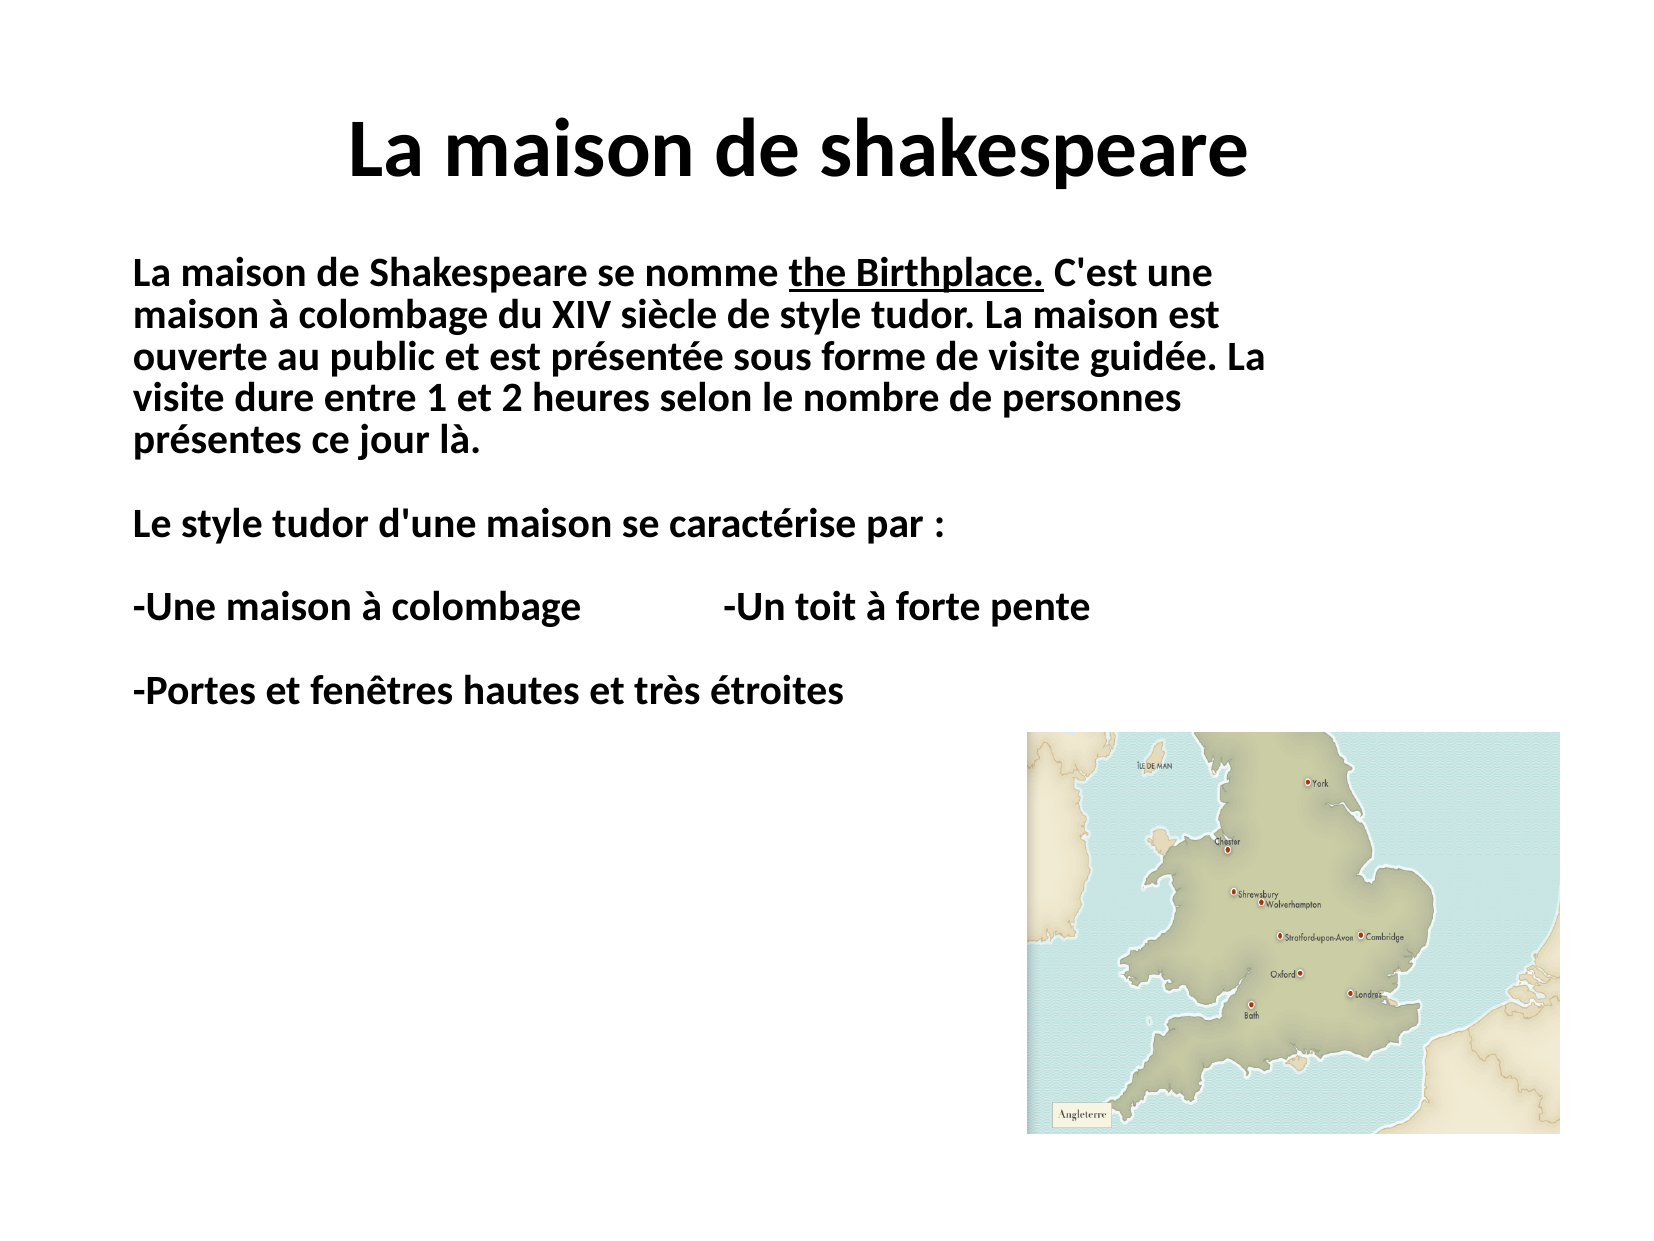

La maison de shakespeare
La maison de Shakespeare se nomme the Birthplace. C'est une maison à colombage du XIV siècle de style tudor. La maison est ouverte au public et est présentée sous forme de visite guidée. La visite dure entre 1 et 2 heures selon le nombre de personnes présentes ce jour là.
Le style tudor d'une maison se caractérise par :
-Une maison à colombage		-Un toit à forte pente
-Portes et fenêtres hautes et très étroites